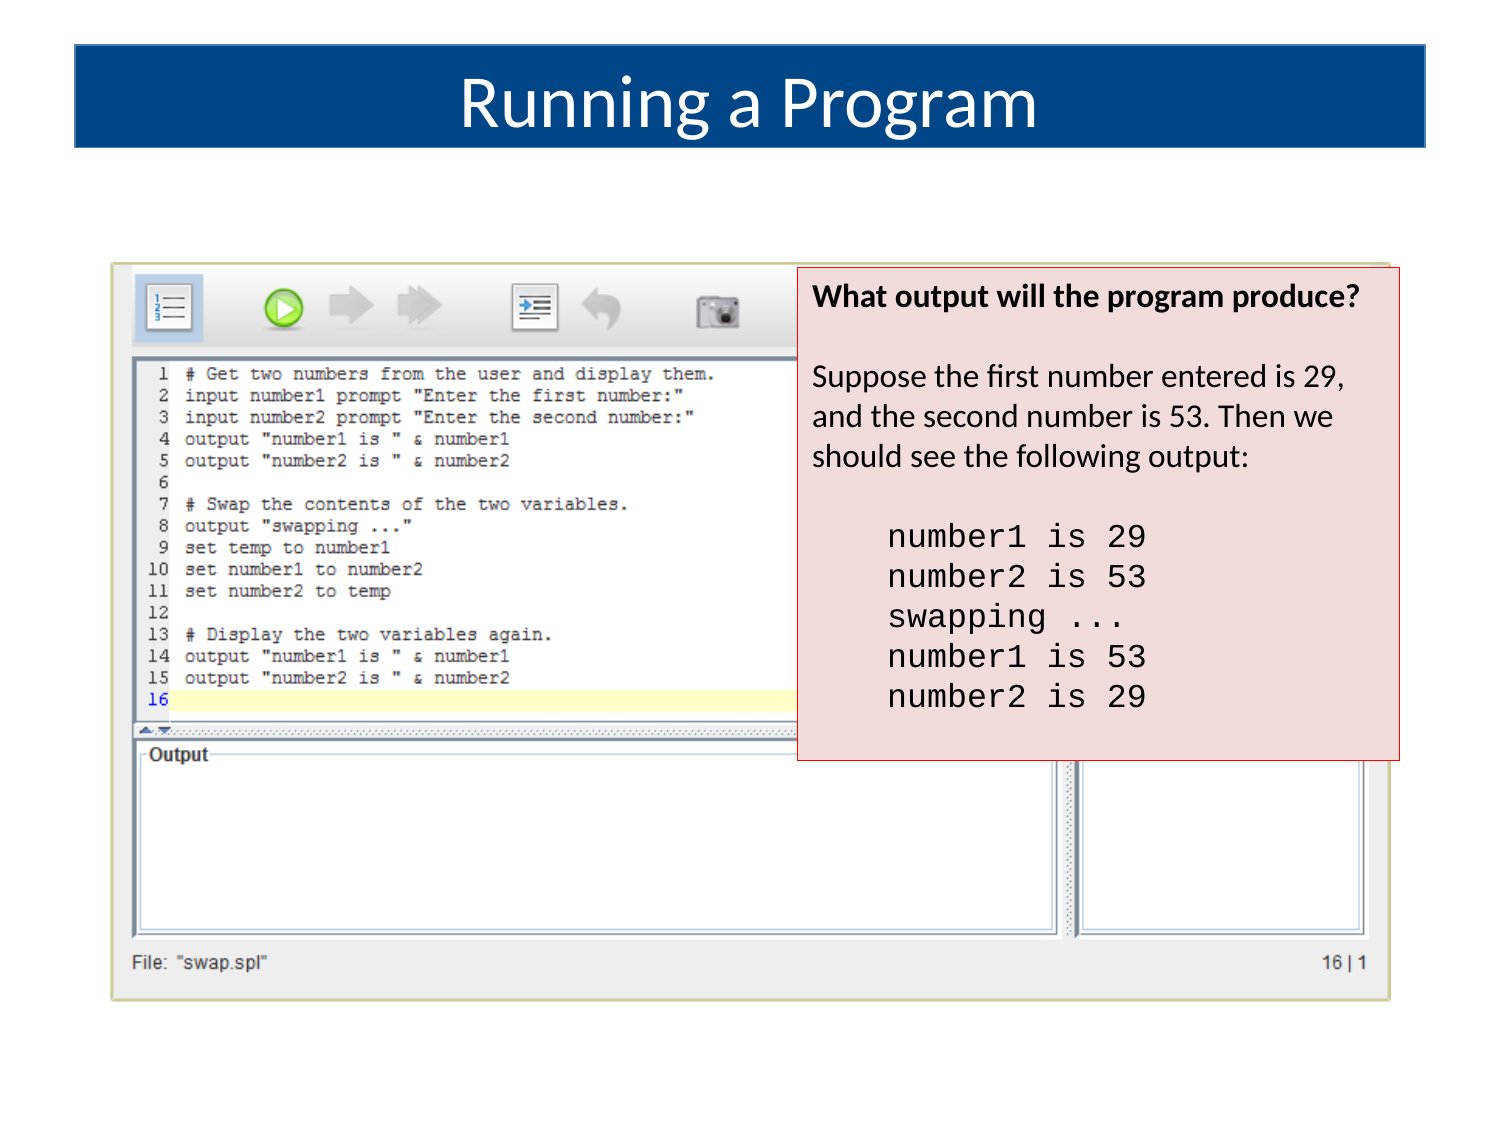

# Running a Program
What output will the program produce?
Suppose the first number entered is 29, and the second number is 53. Then we should see the following output:
number1 is 29
number2 is 53
swapping ...
number1 is 53
number2 is 29